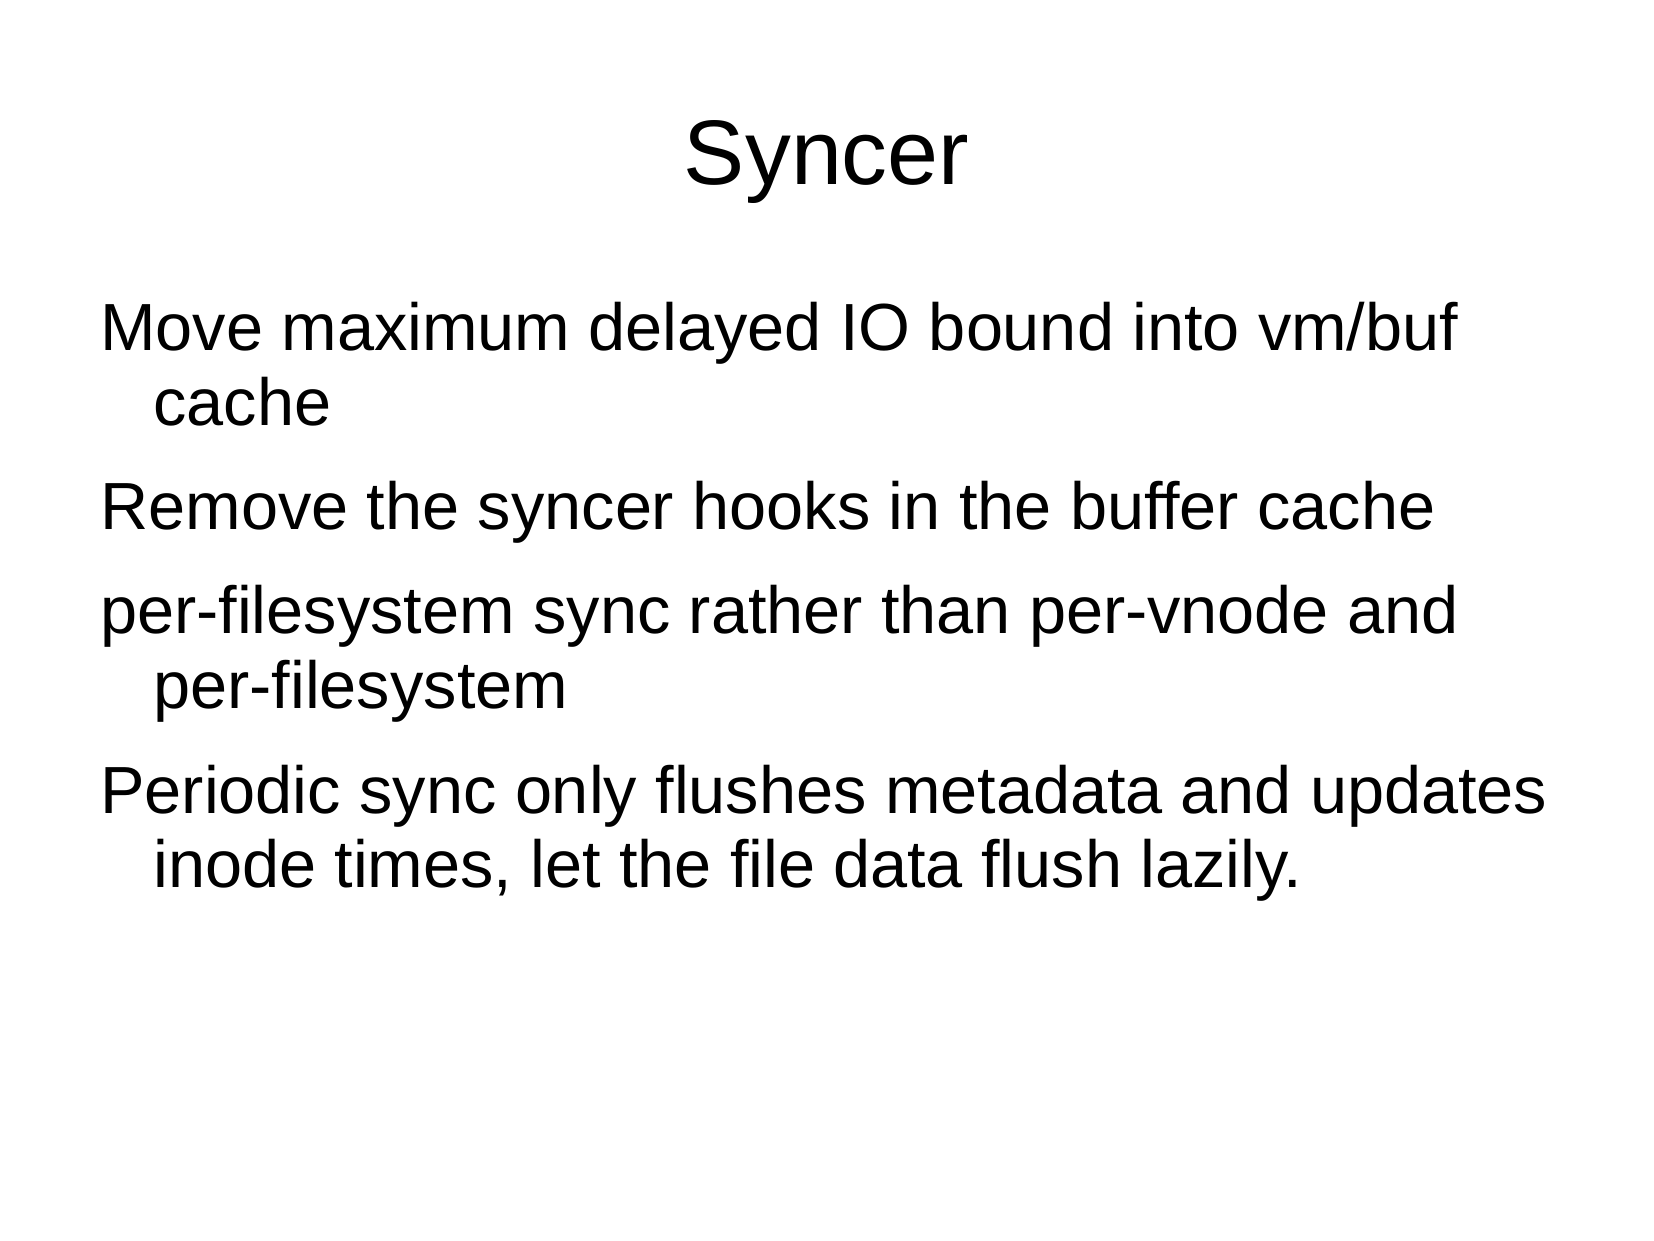

# Syncer
Move maximum delayed IO bound into vm/buf cache
Remove the syncer hooks in the buffer cache
per-filesystem sync rather than per-vnode and per-filesystem
Periodic sync only flushes metadata and updates inode times, let the file data flush lazily.